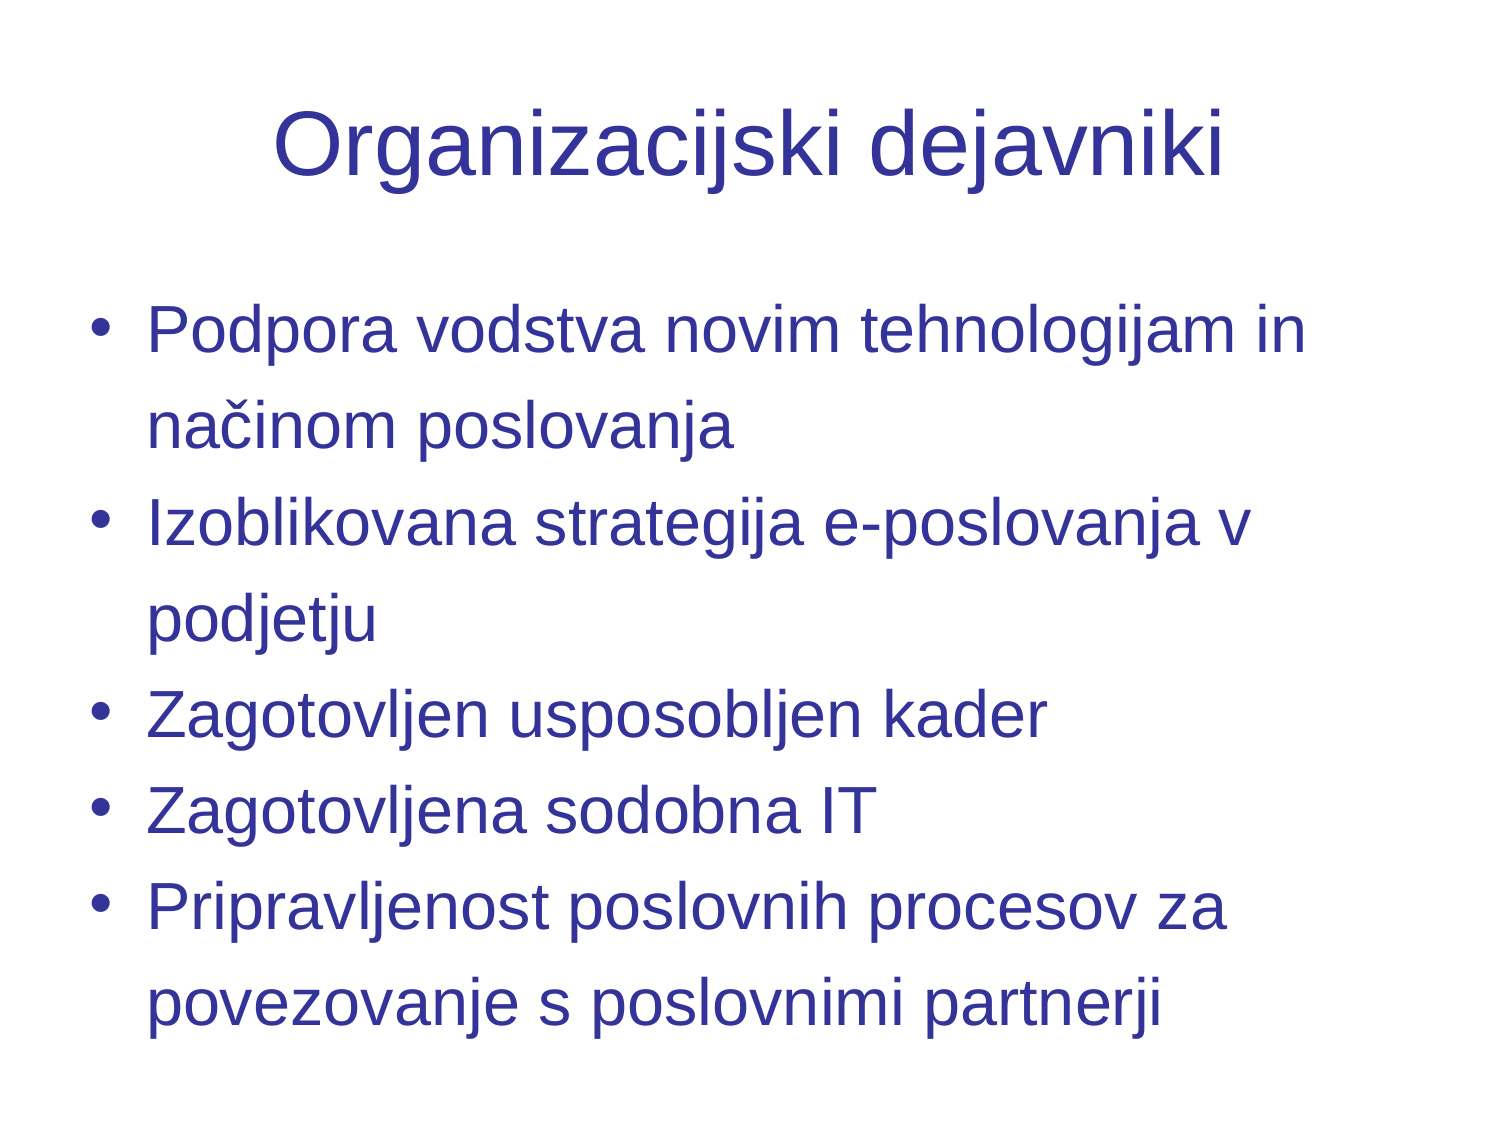

# Organizacijski dejavniki
Podpora vodstva novim tehnologijam in načinom poslovanja
Izoblikovana strategija e-poslovanja v podjetju
Zagotovljen usposobljen kader
Zagotovljena sodobna IT
Pripravljenost poslovnih procesov za povezovanje s poslovnimi partnerji